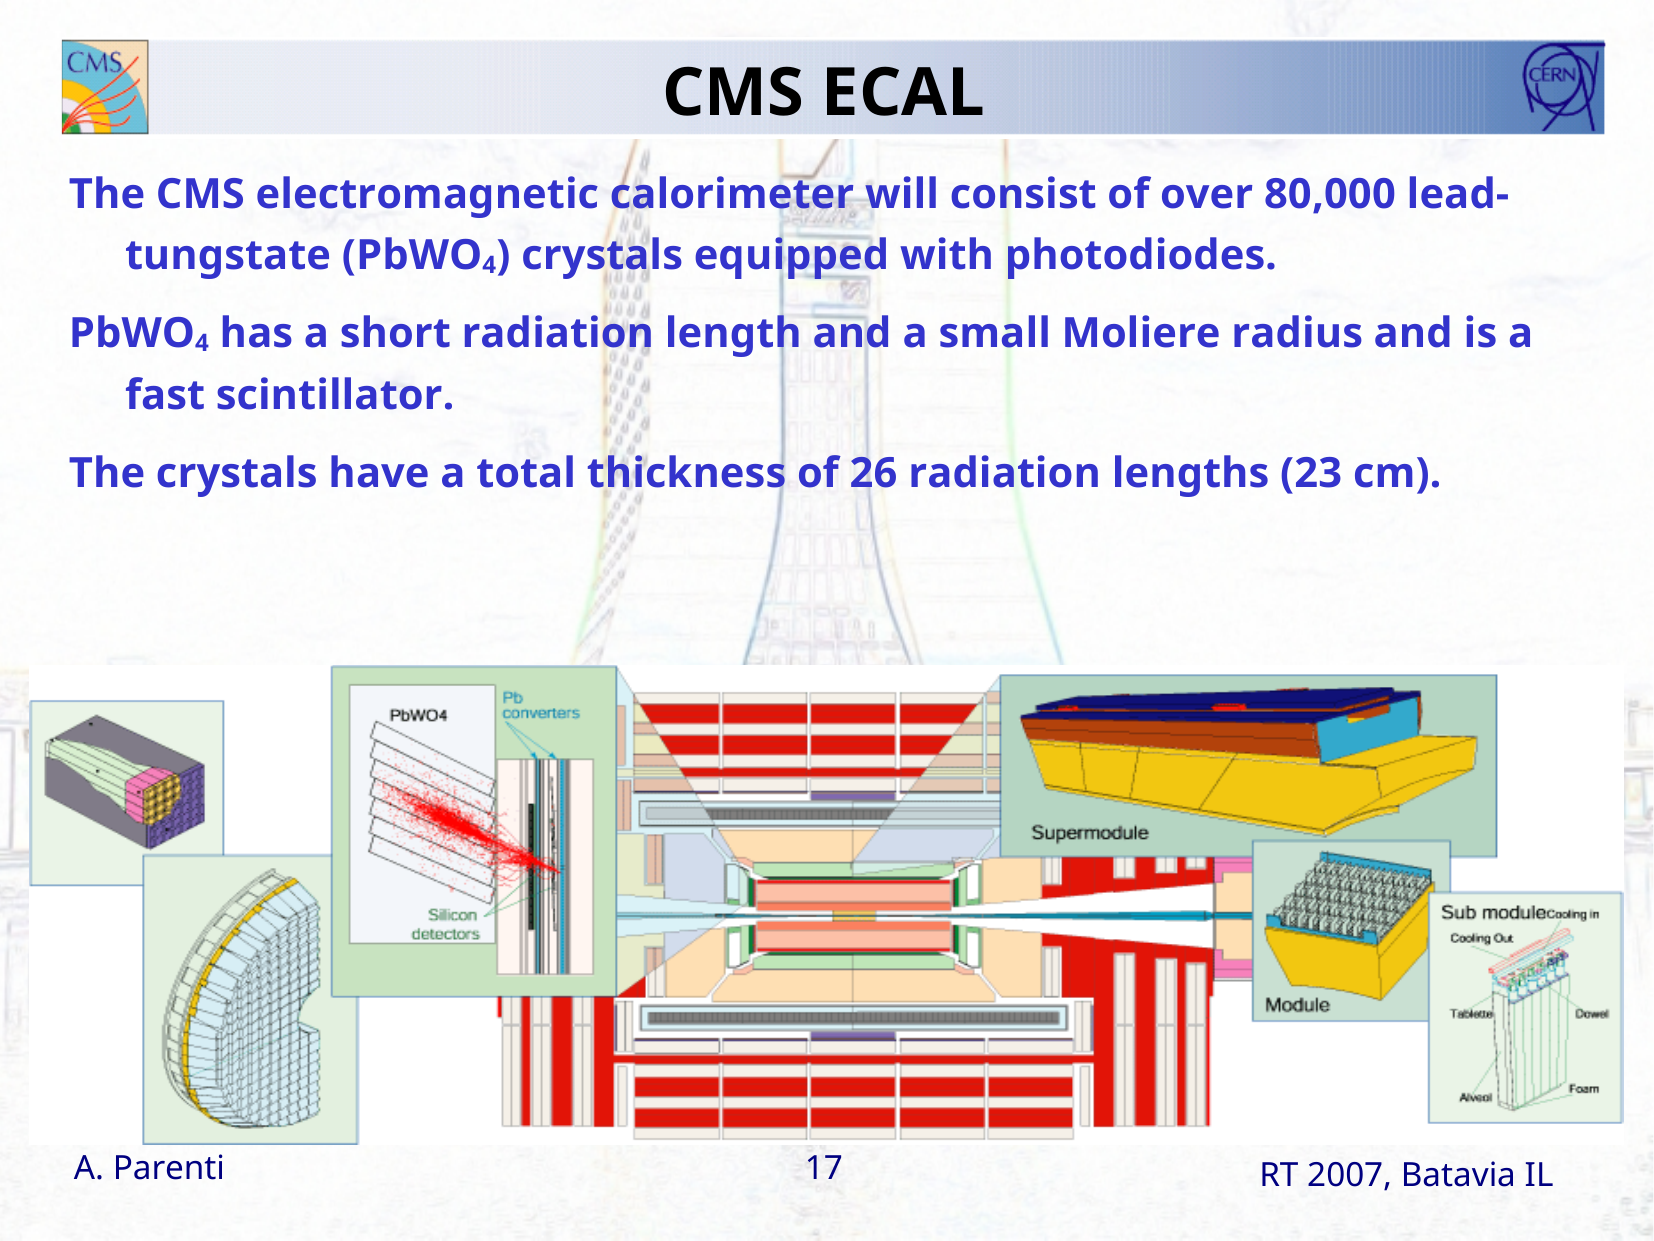

# CMS ECAL
The CMS electromagnetic calorimeter will consist of over 80,000 lead-tungstate (PbWO4) crystals equipped with photodiodes.
PbWO4 has a short radiation length and a small Moliere radius and is a fast scintillator.
The crystals have a total thickness of 26 radiation lengths (23 cm).